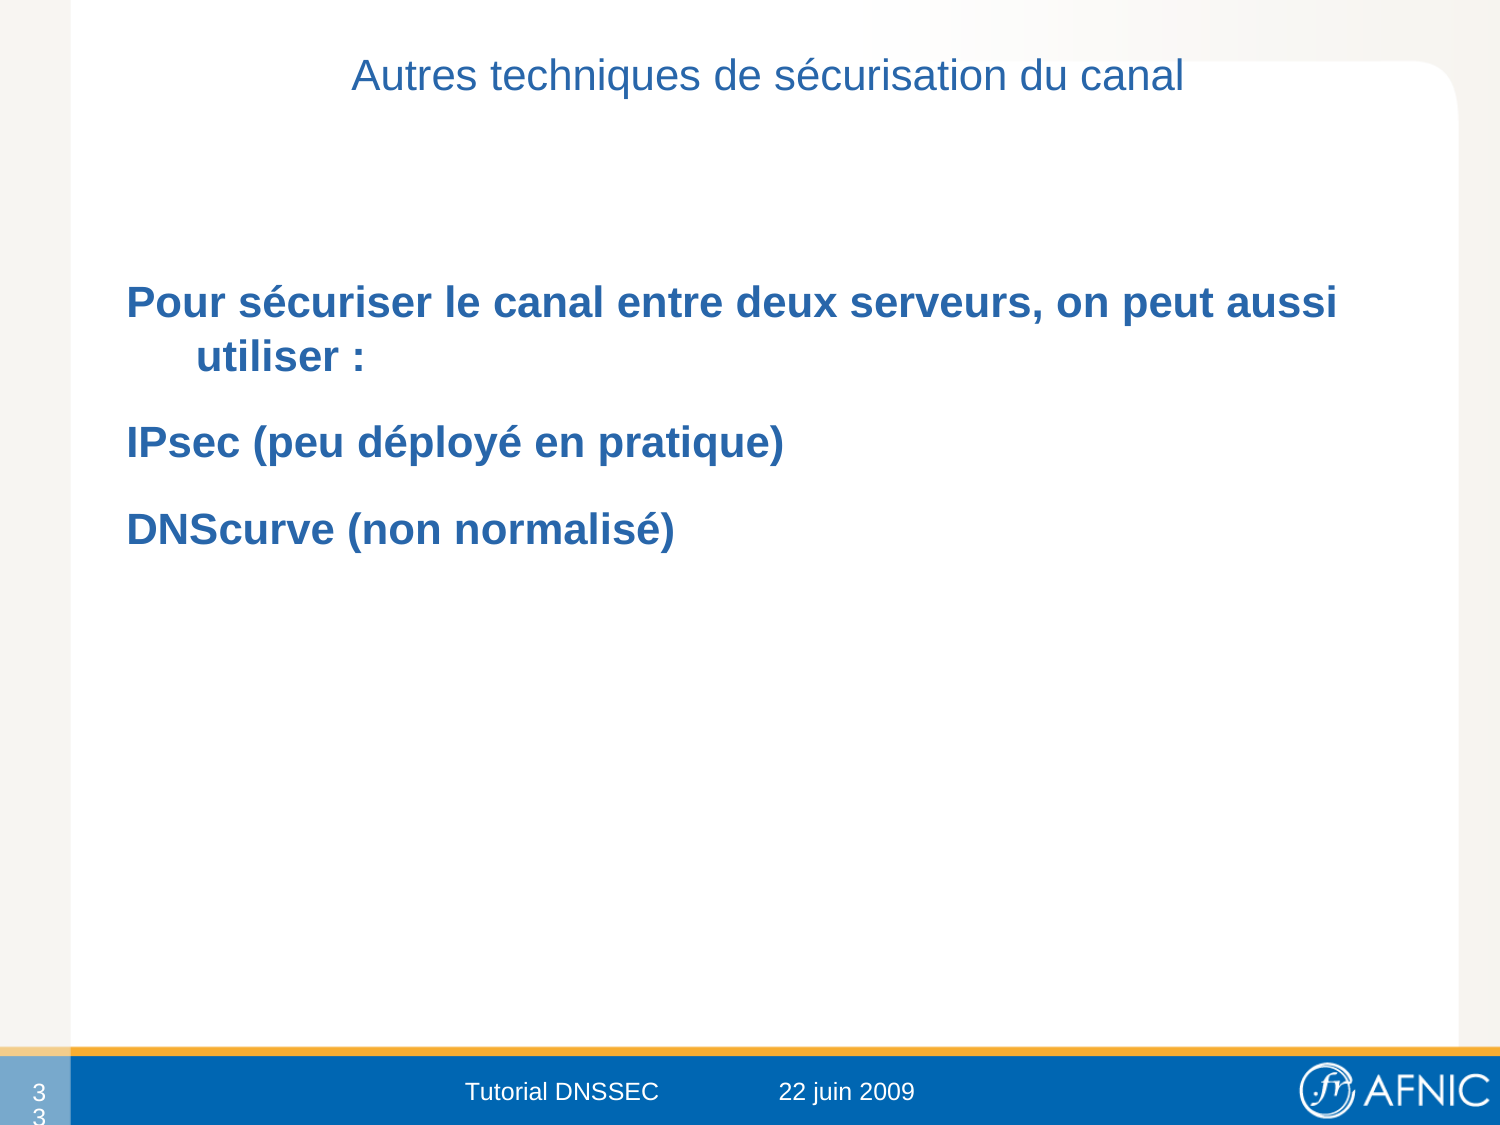

# Autres techniques de sécurisation du canal
Pour sécuriser le canal entre deux serveurs, on peut aussi utiliser :
IPsec (peu déployé en pratique)
DNScurve (non normalisé)